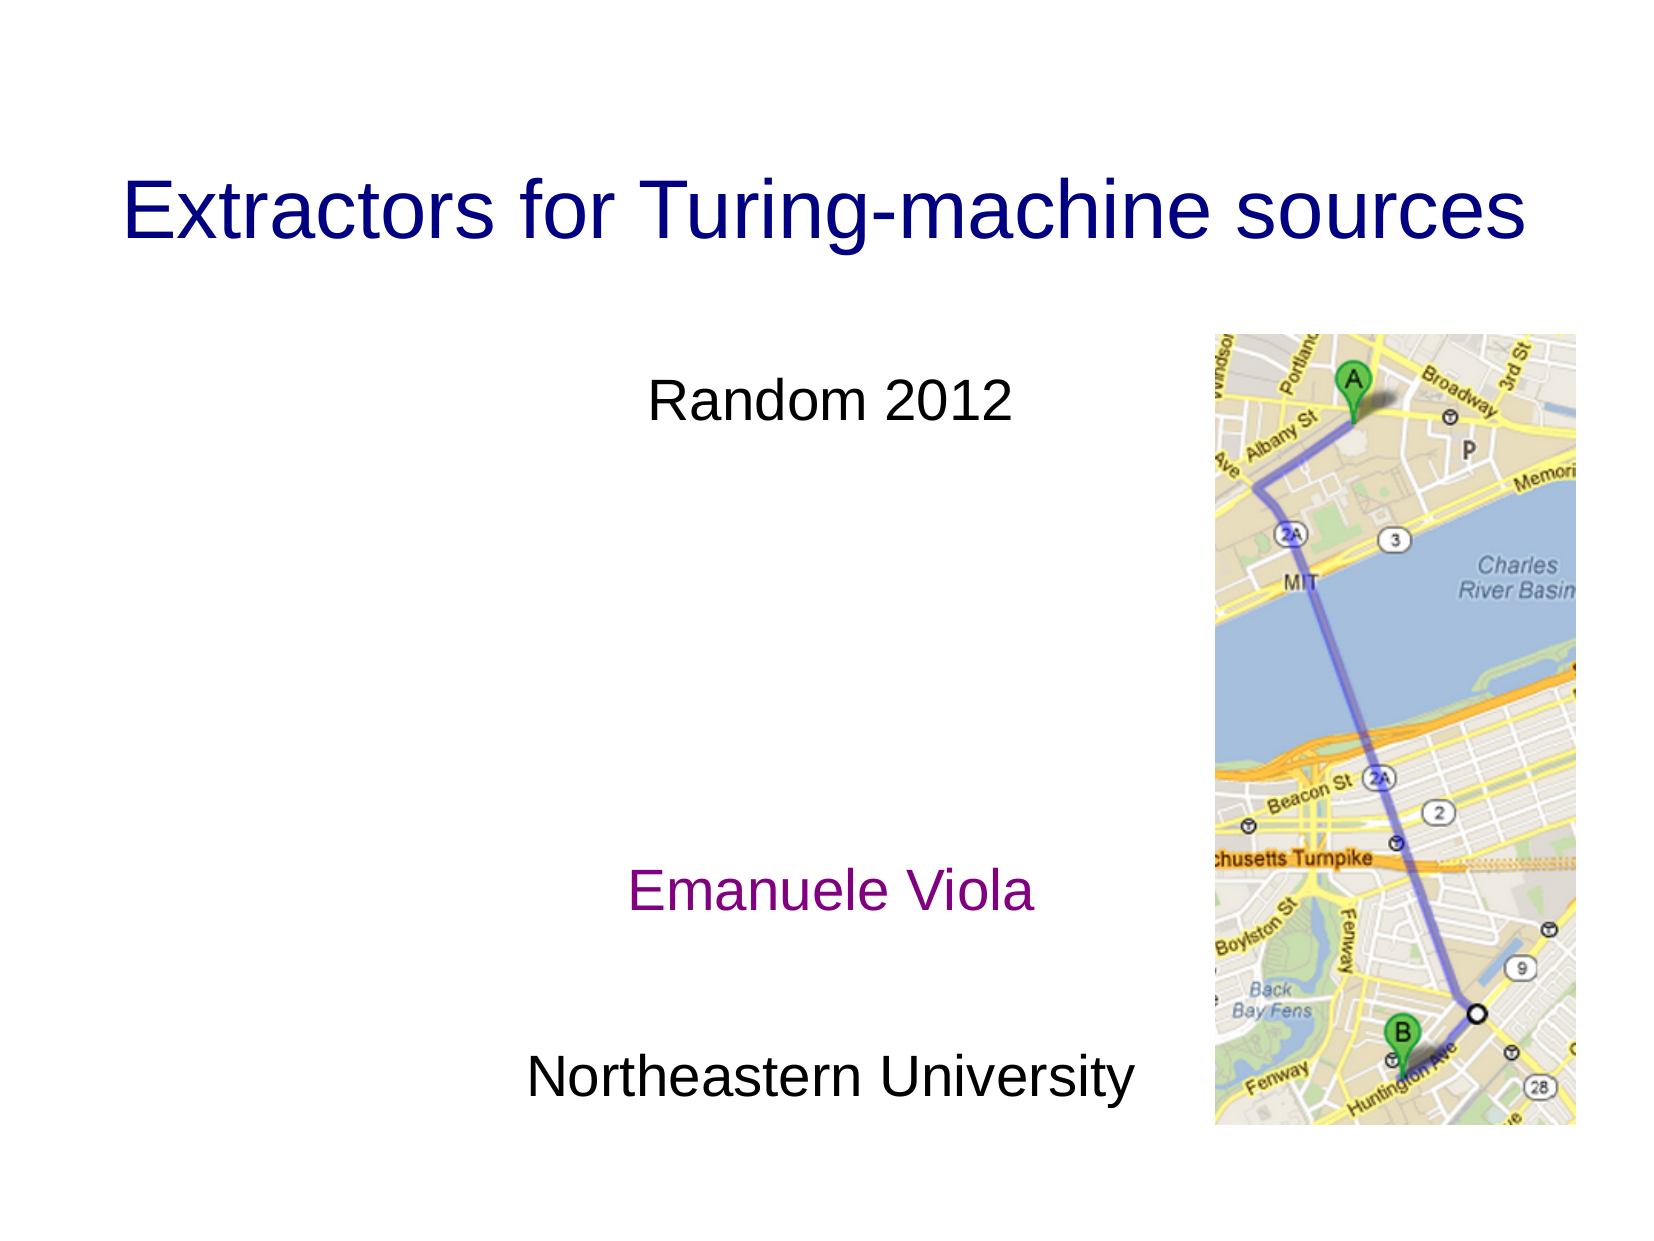

# Extractors for Turing-machine sources
Random 2012
Emanuele Viola
Northeastern University